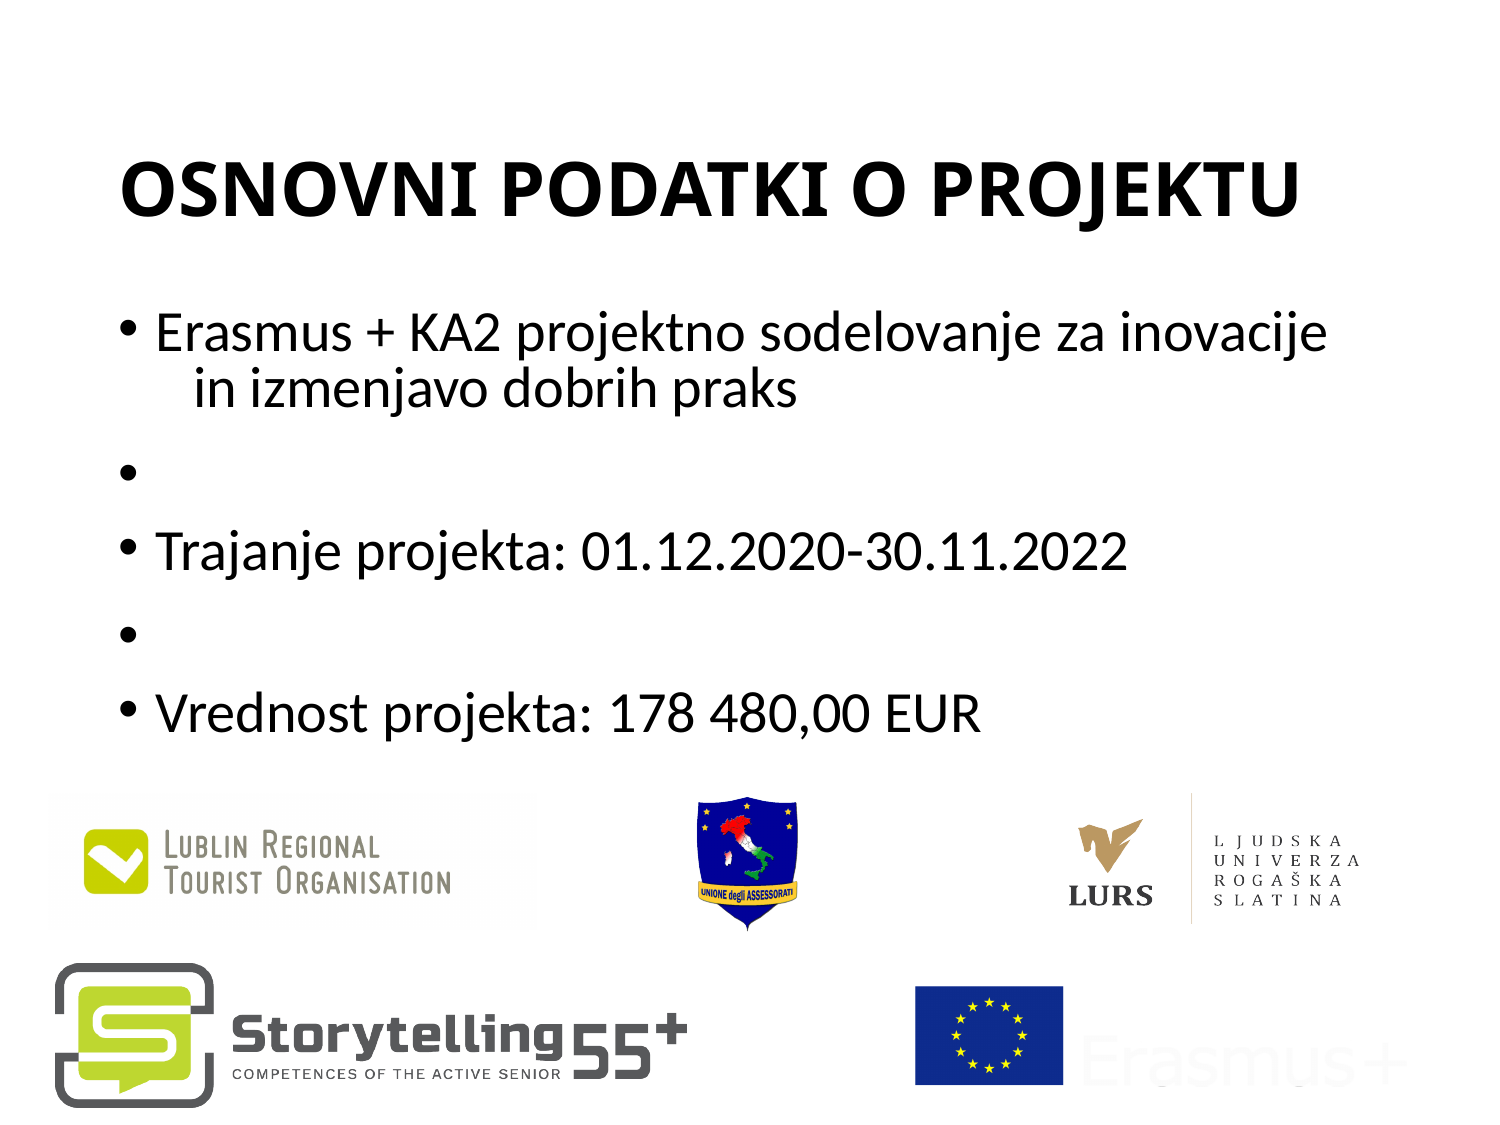

# OSNOVNI PODATKI O PROJEKTU
Erasmus + KA2 projektno sodelovanje za inovacije in izmenjavo dobrih praks
Trajanje projekta: 01.12.2020-30.11.2022
Vrednost projekta: 178 480,00 EUR